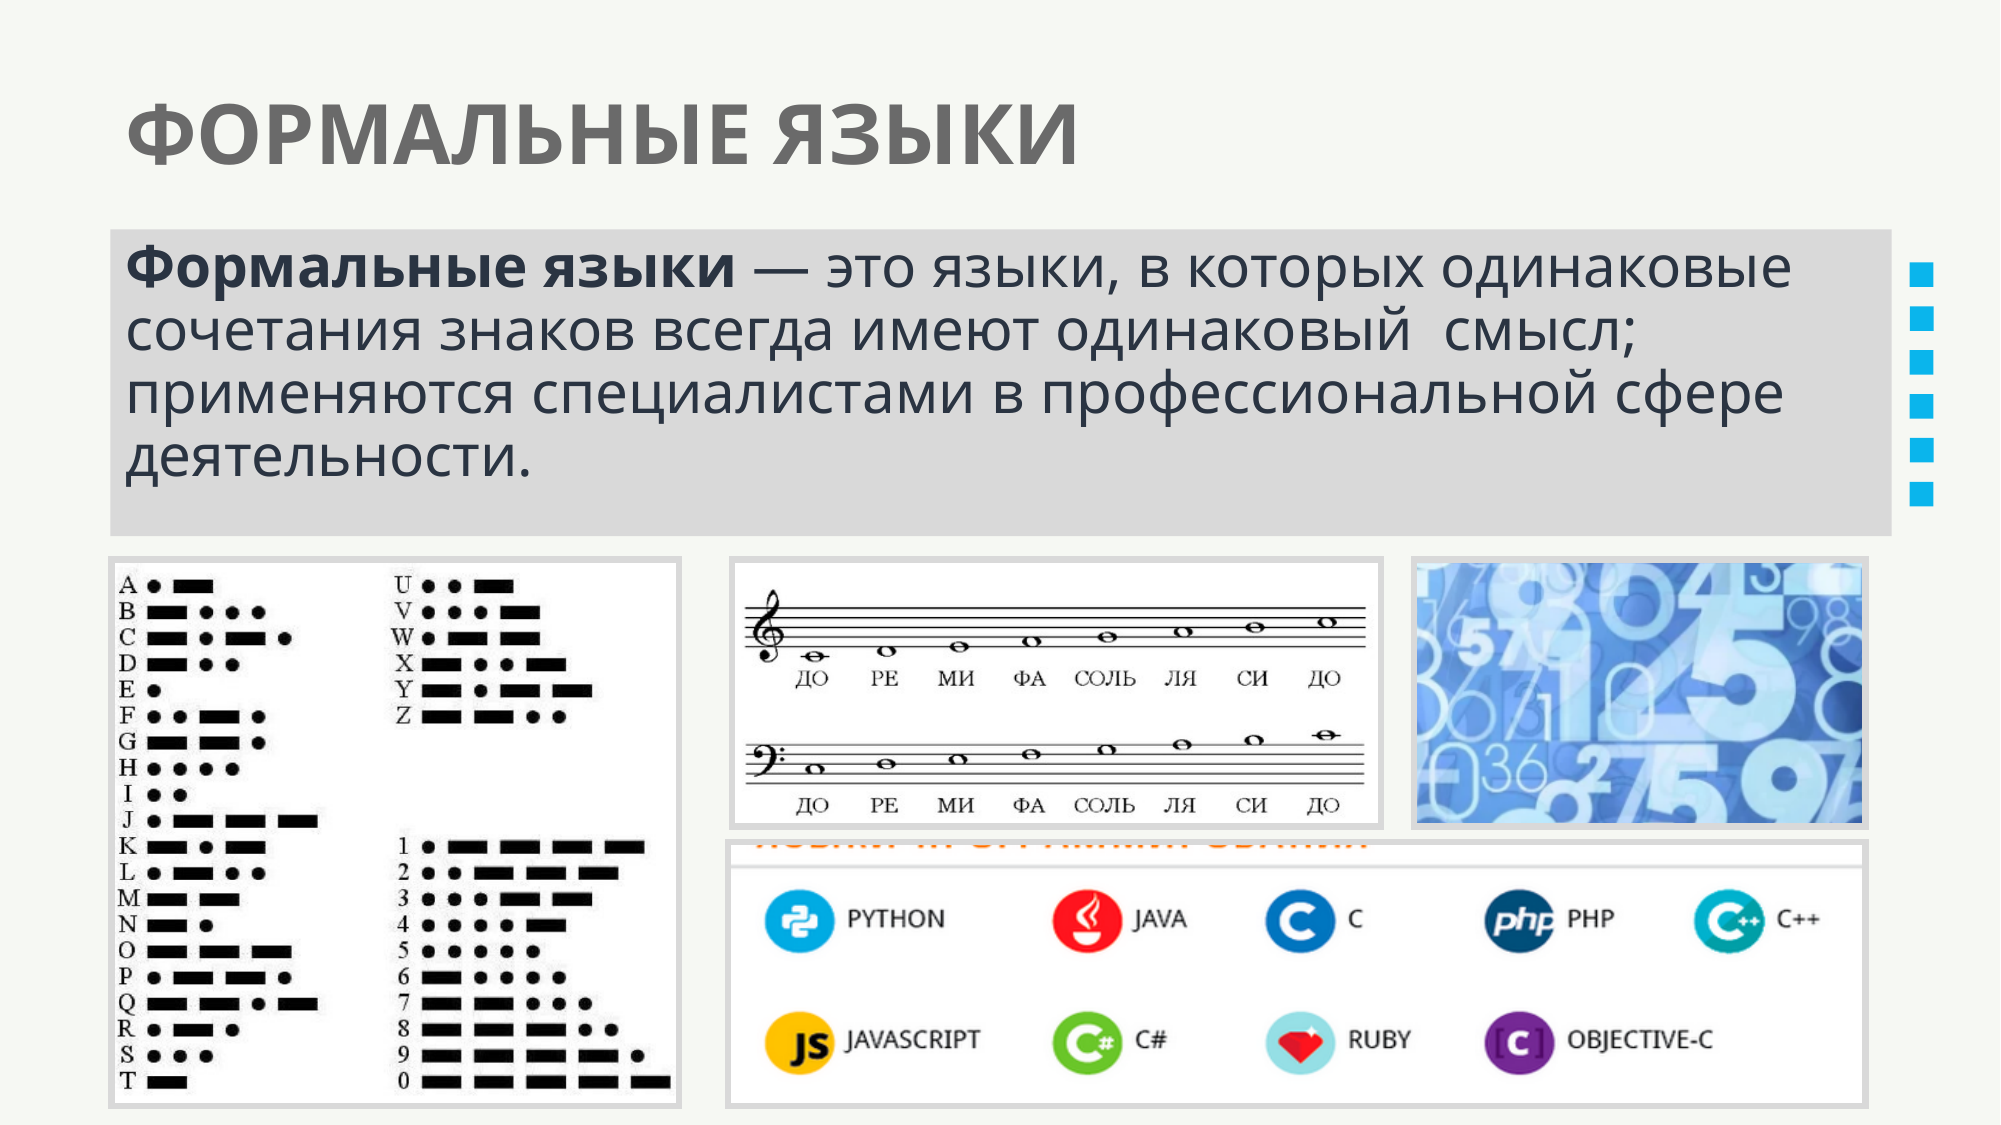

# ФОРМАЛЬНЫЕ ЯЗЫКИ
Формальные языки — это языки, в которых одинаковые сочетания знаков всегда имеют одинаковый смысл; применяются специалистами в профессиональной сфере деятельности.